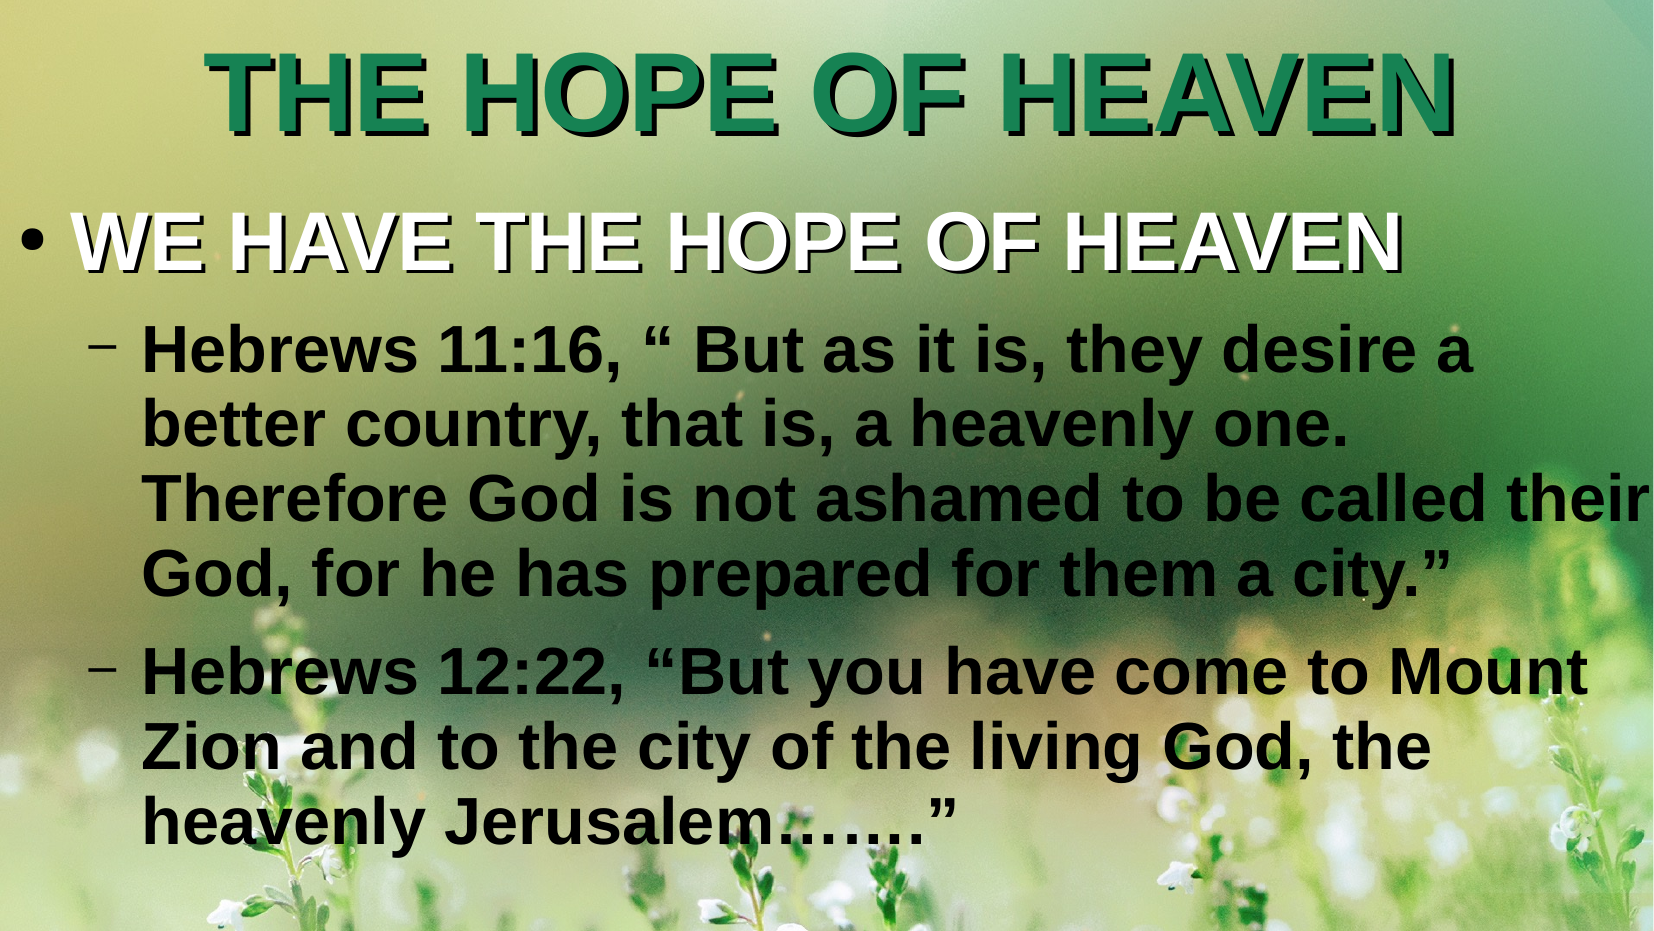

# THE HOPE OF HEAVEN
WE HAVE THE HOPE OF HEAVEN
Hebrews 11:16, “ But as it is, they desire a better country, that is, a heavenly one. Therefore God is not ashamed to be called their God, for he has prepared for them a city.”
Hebrews 12:22, “But you have come to Mount Zion and to the city of the living God, the heavenly Jerusalem…….”